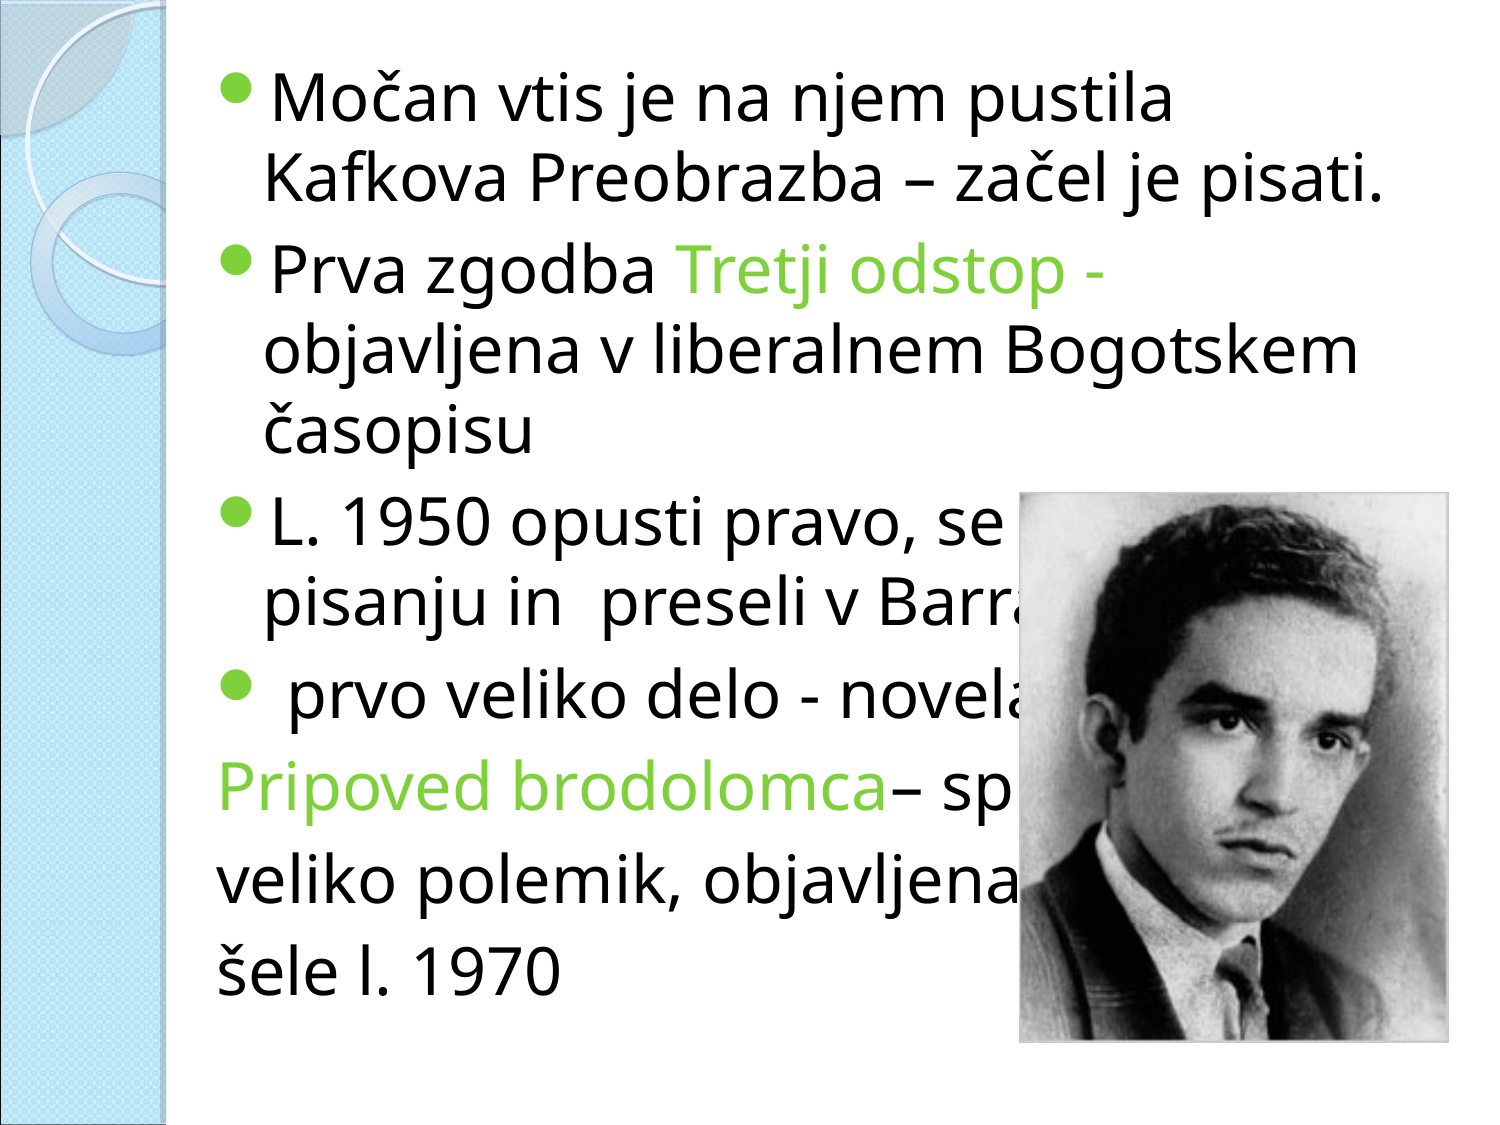

# Močan vtis je na njem pustila Kafkova Preobrazba – začel je pisati.
Prva zgodba Tretji odstop - objavljena v liberalnem Bogotskem časopisu
L. 1950 opusti pravo, se posveti pisanju in preseli v Barranquillo.
 prvo veliko delo - novela
Pripoved brodolomca– sproži
veliko polemik, objavljena
šele l. 1970